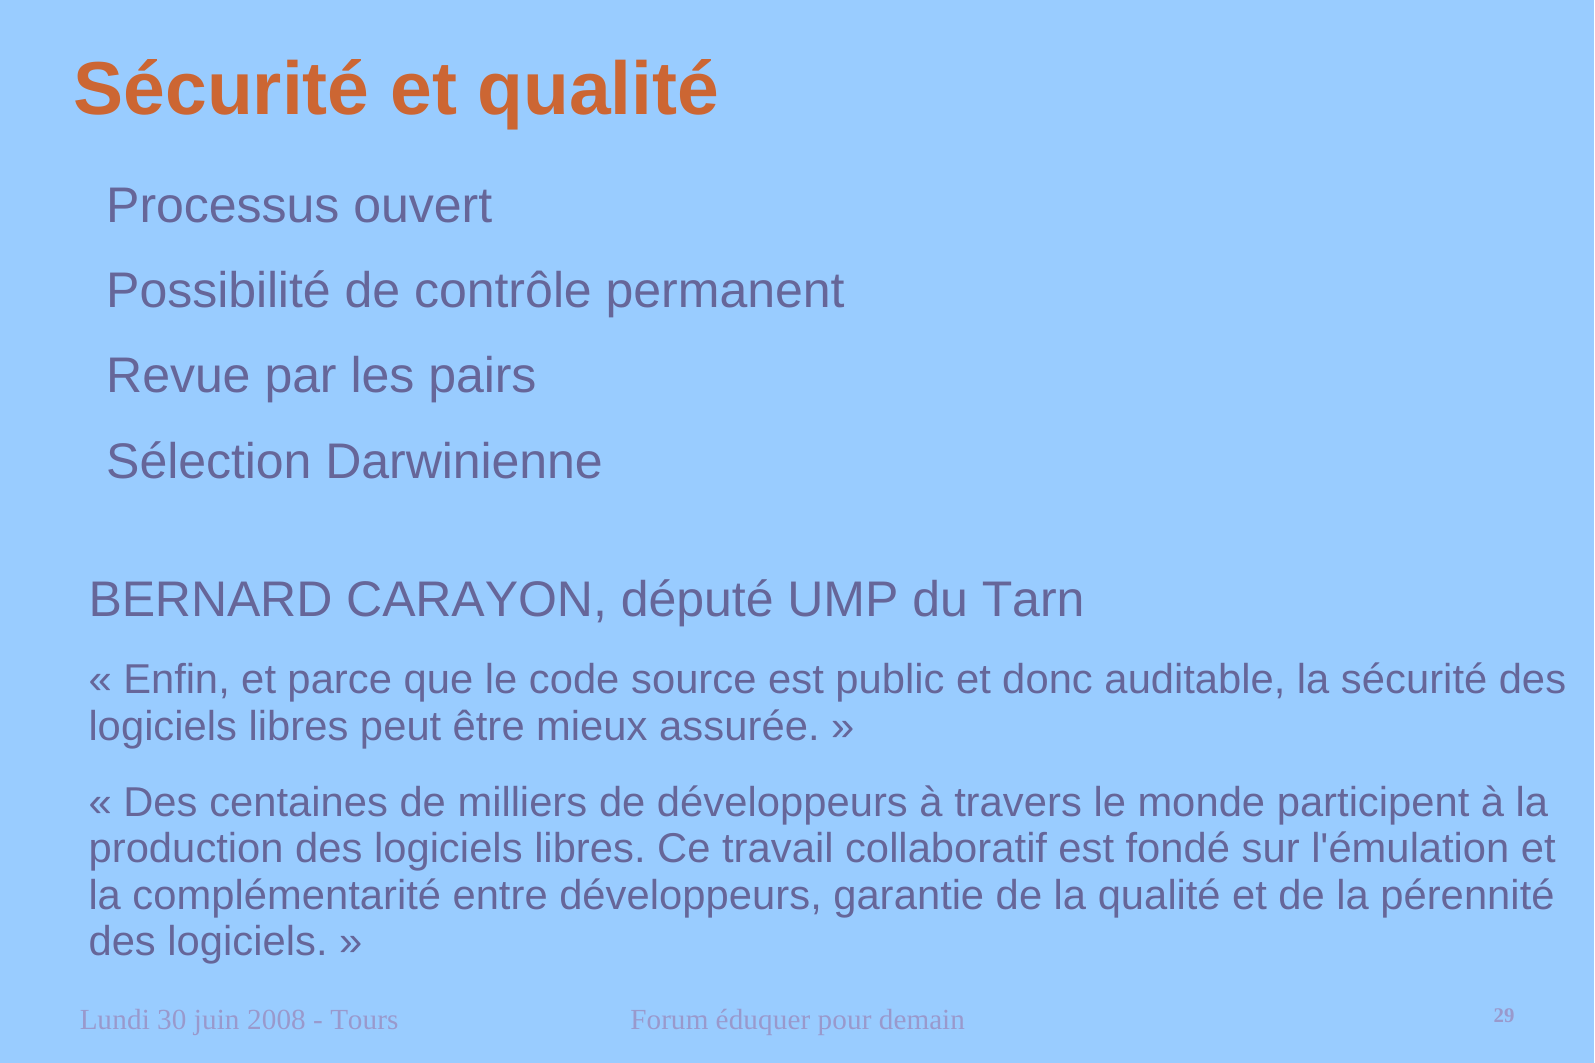

# Sécurité et qualité
Processus ouvert
Possibilité de contrôle permanent
Revue par les pairs
Sélection Darwinienne
BERNARD CARAYON, député UMP du Tarn
« Enfin, et parce que le code source est public et donc auditable, la sécurité des logiciels libres peut être mieux assurée. »
« Des centaines de milliers de développeurs à travers le monde participent à la production des logiciels libres. Ce travail collaboratif est fondé sur l'émulation et la complémentarité entre développeurs, garantie de la qualité et de la pérennité des logiciels. »
29